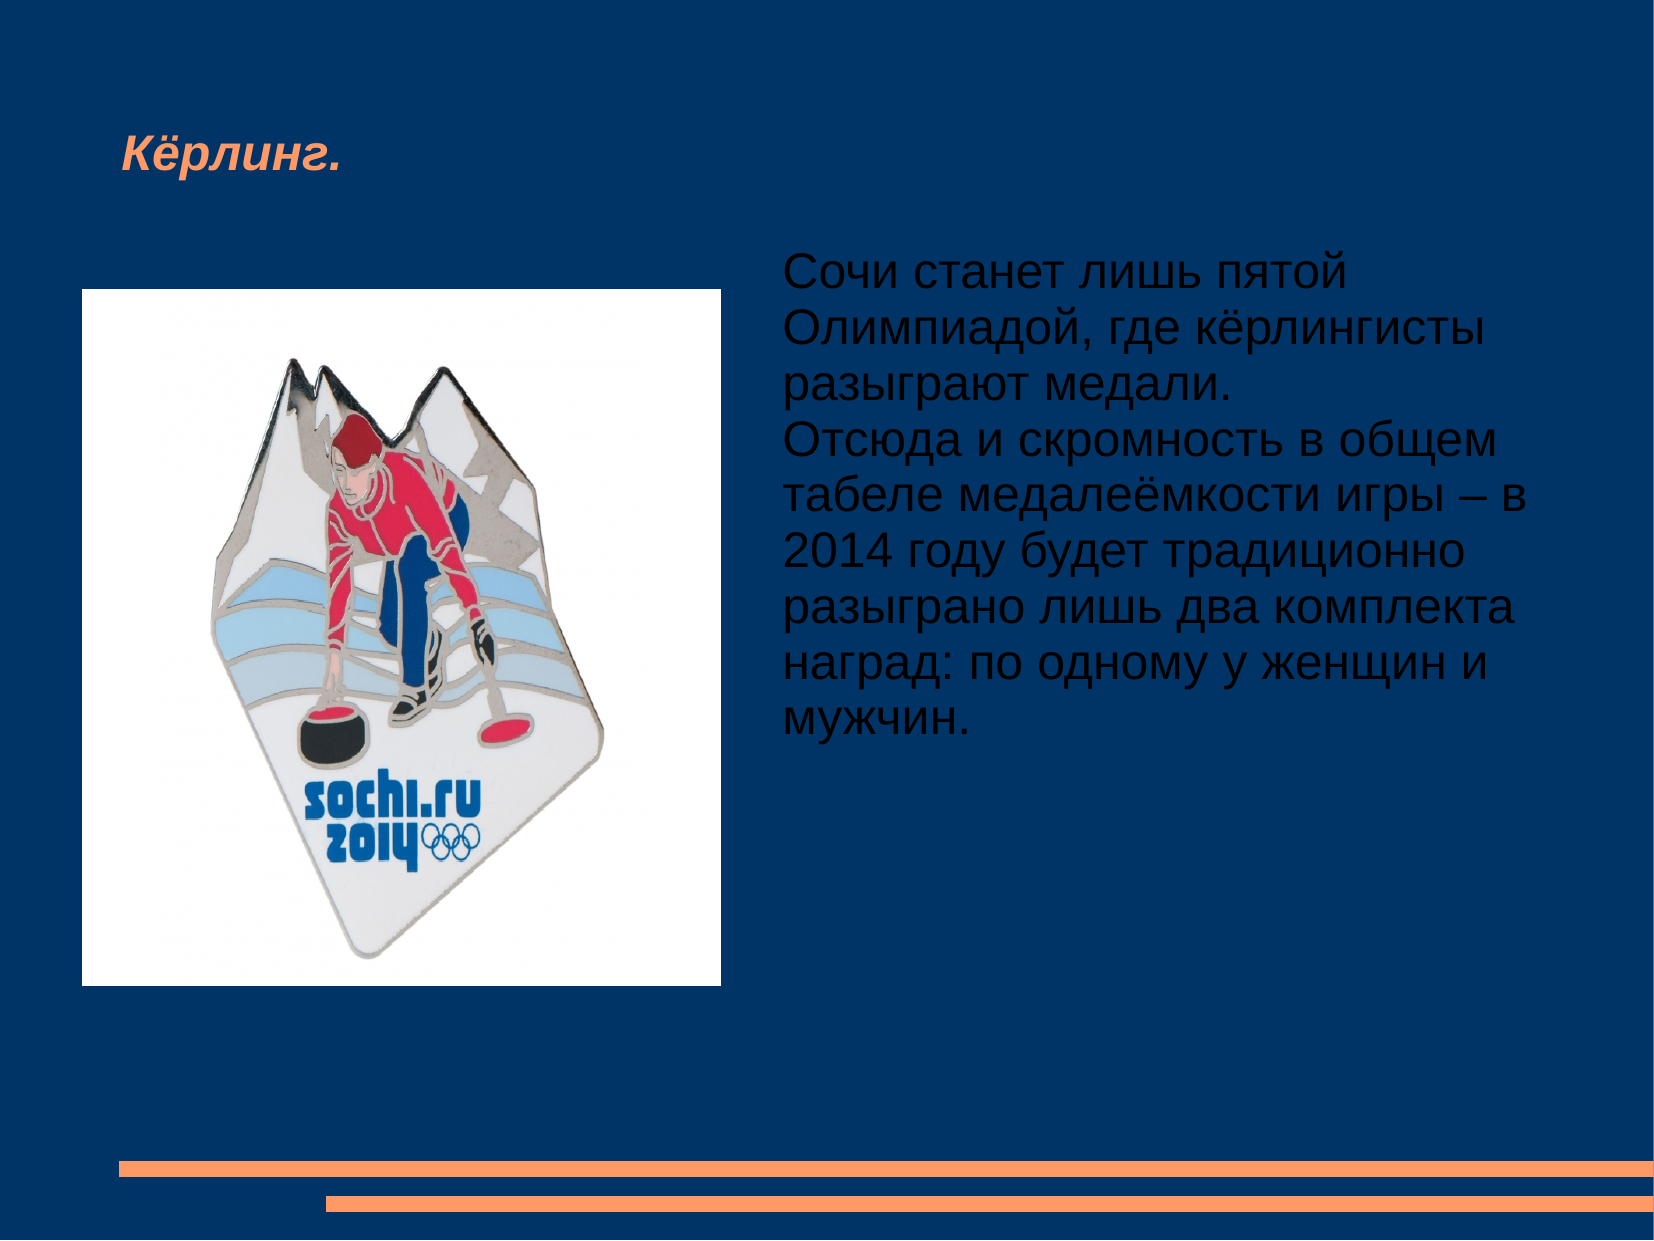

# Кёрлинг.
Сочи станет лишь пятой Олимпиадой, где кёрлингисты разыграют медали.
Отсюда и скромность в общем табеле медалеёмкости игры – в 2014 году будет традиционно разыграно лишь два комплекта наград: по одному у женщин и мужчин.